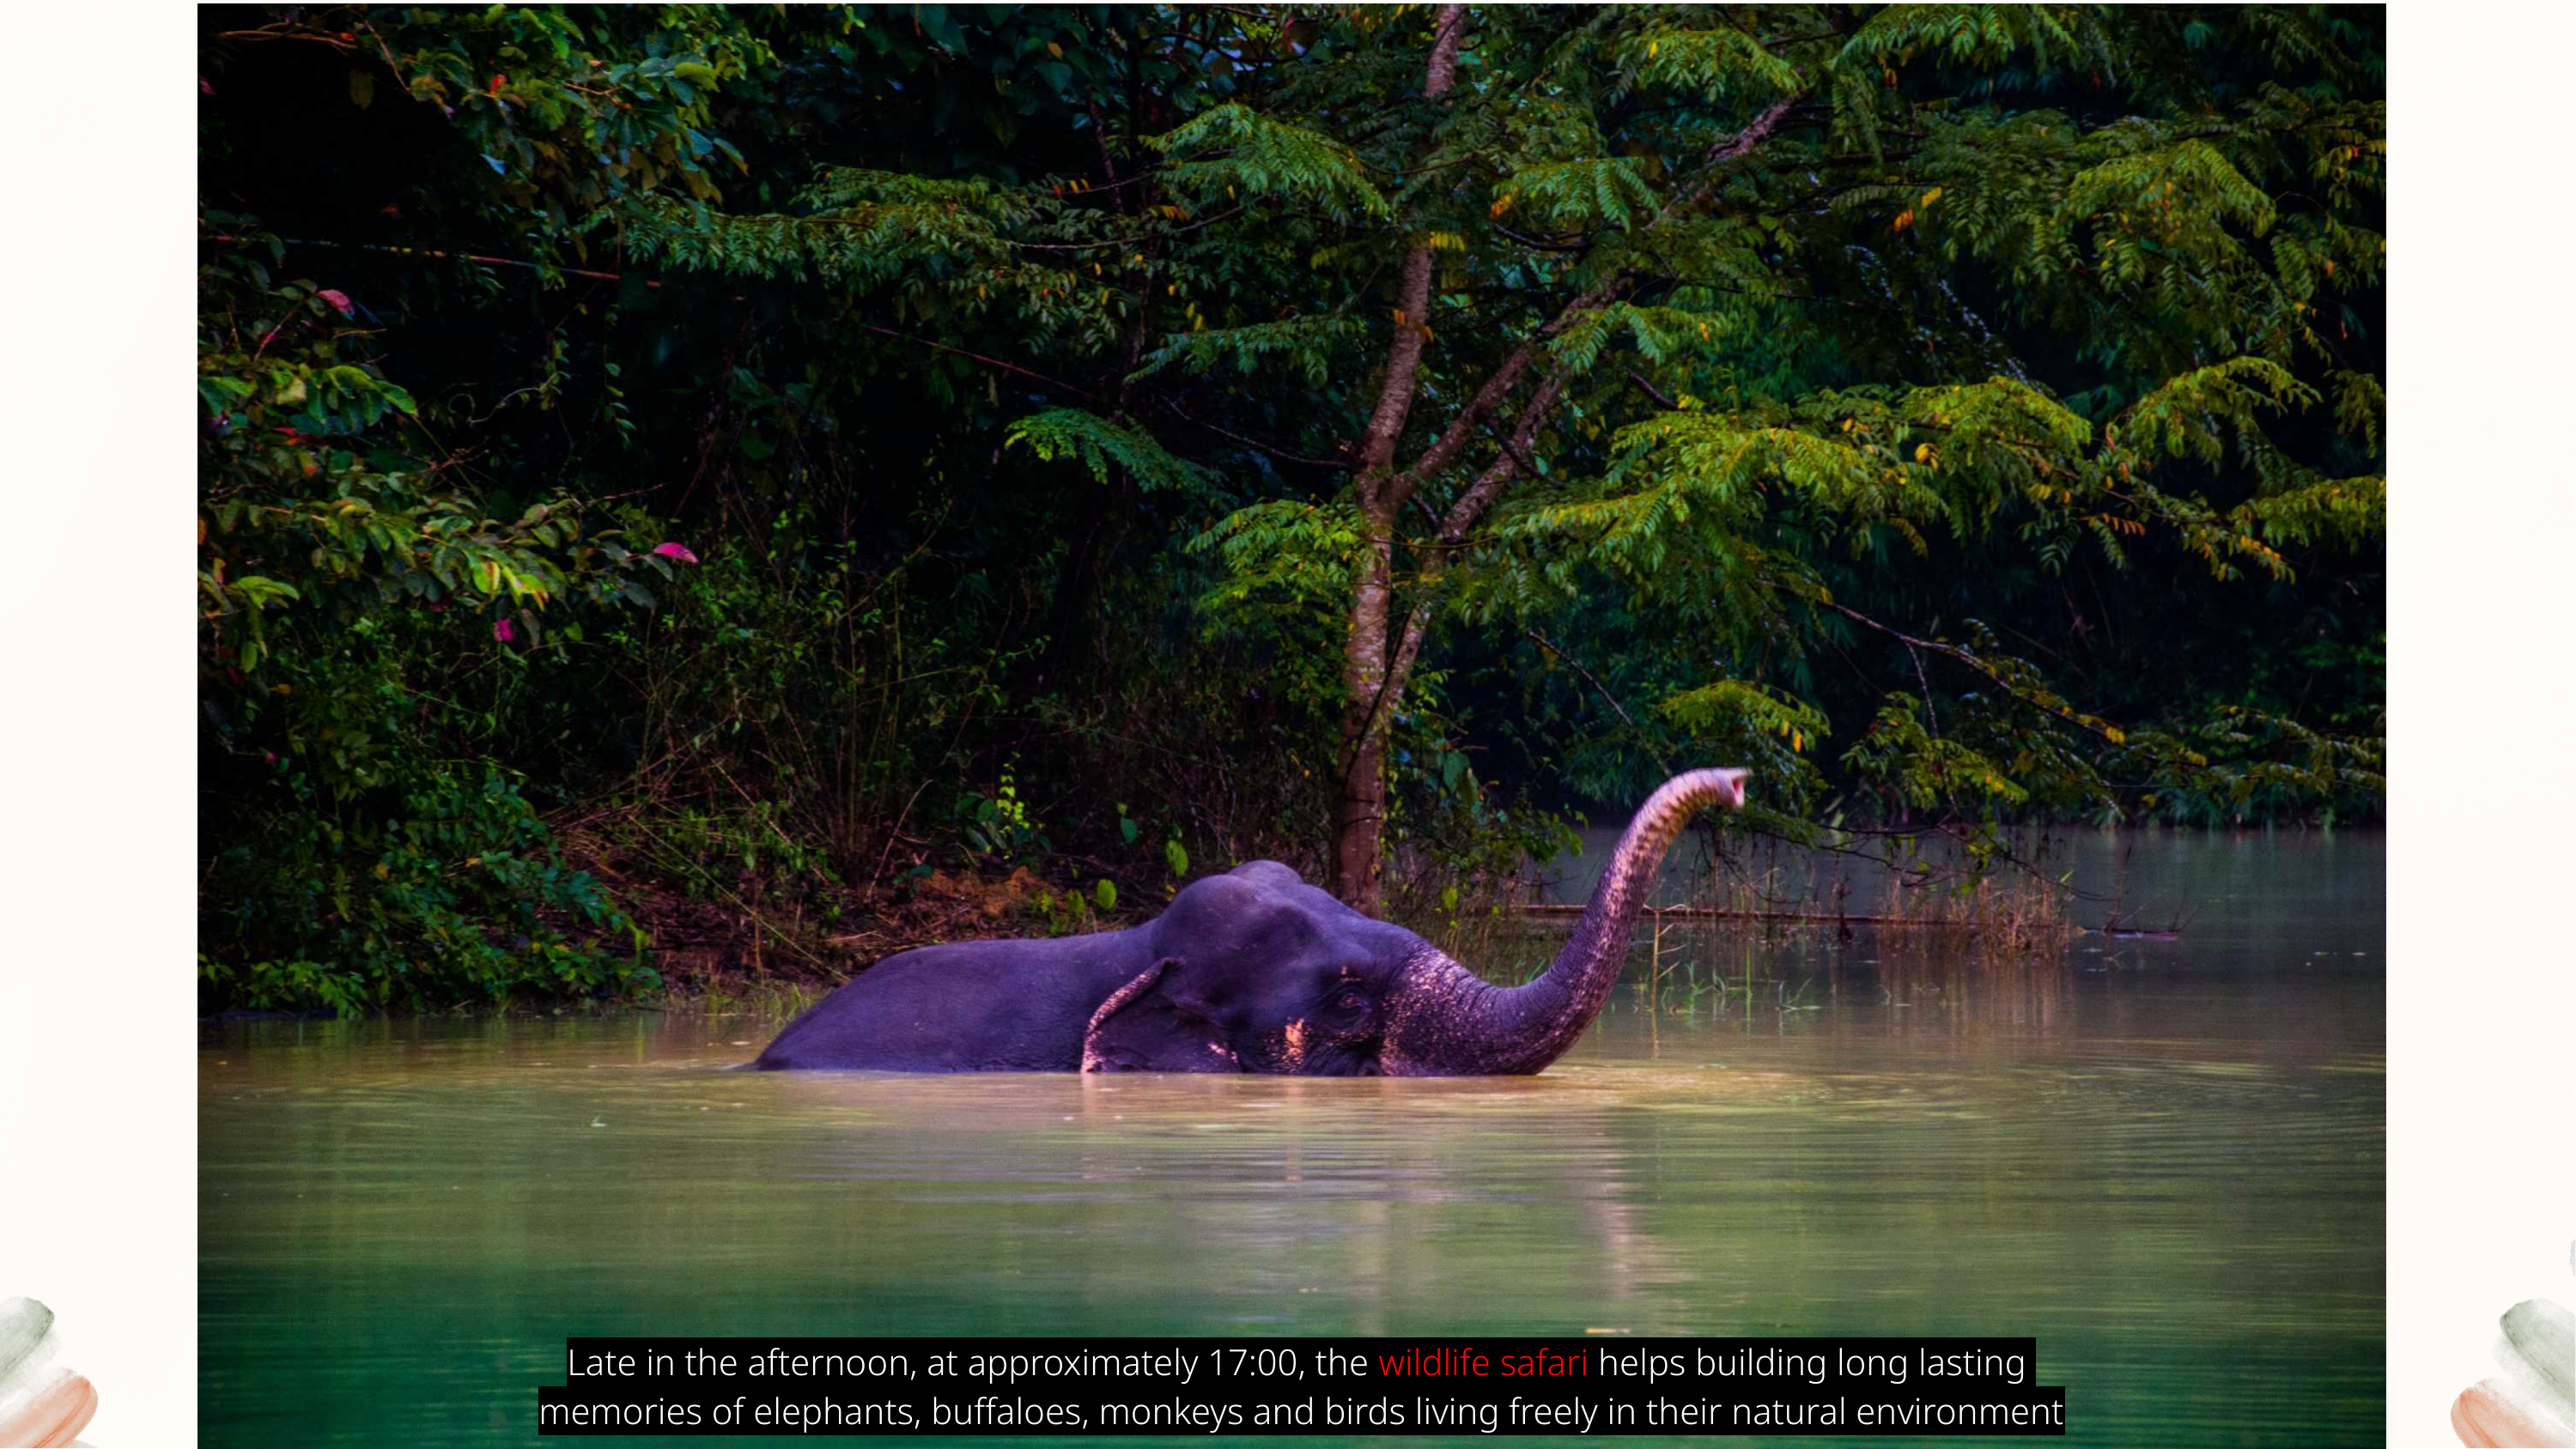

Late in the afternoon, at approximately 17:00, the wildlife safari helps building long lasting
memories of elephants, buffaloes, monkeys and birds living freely in their natural environment